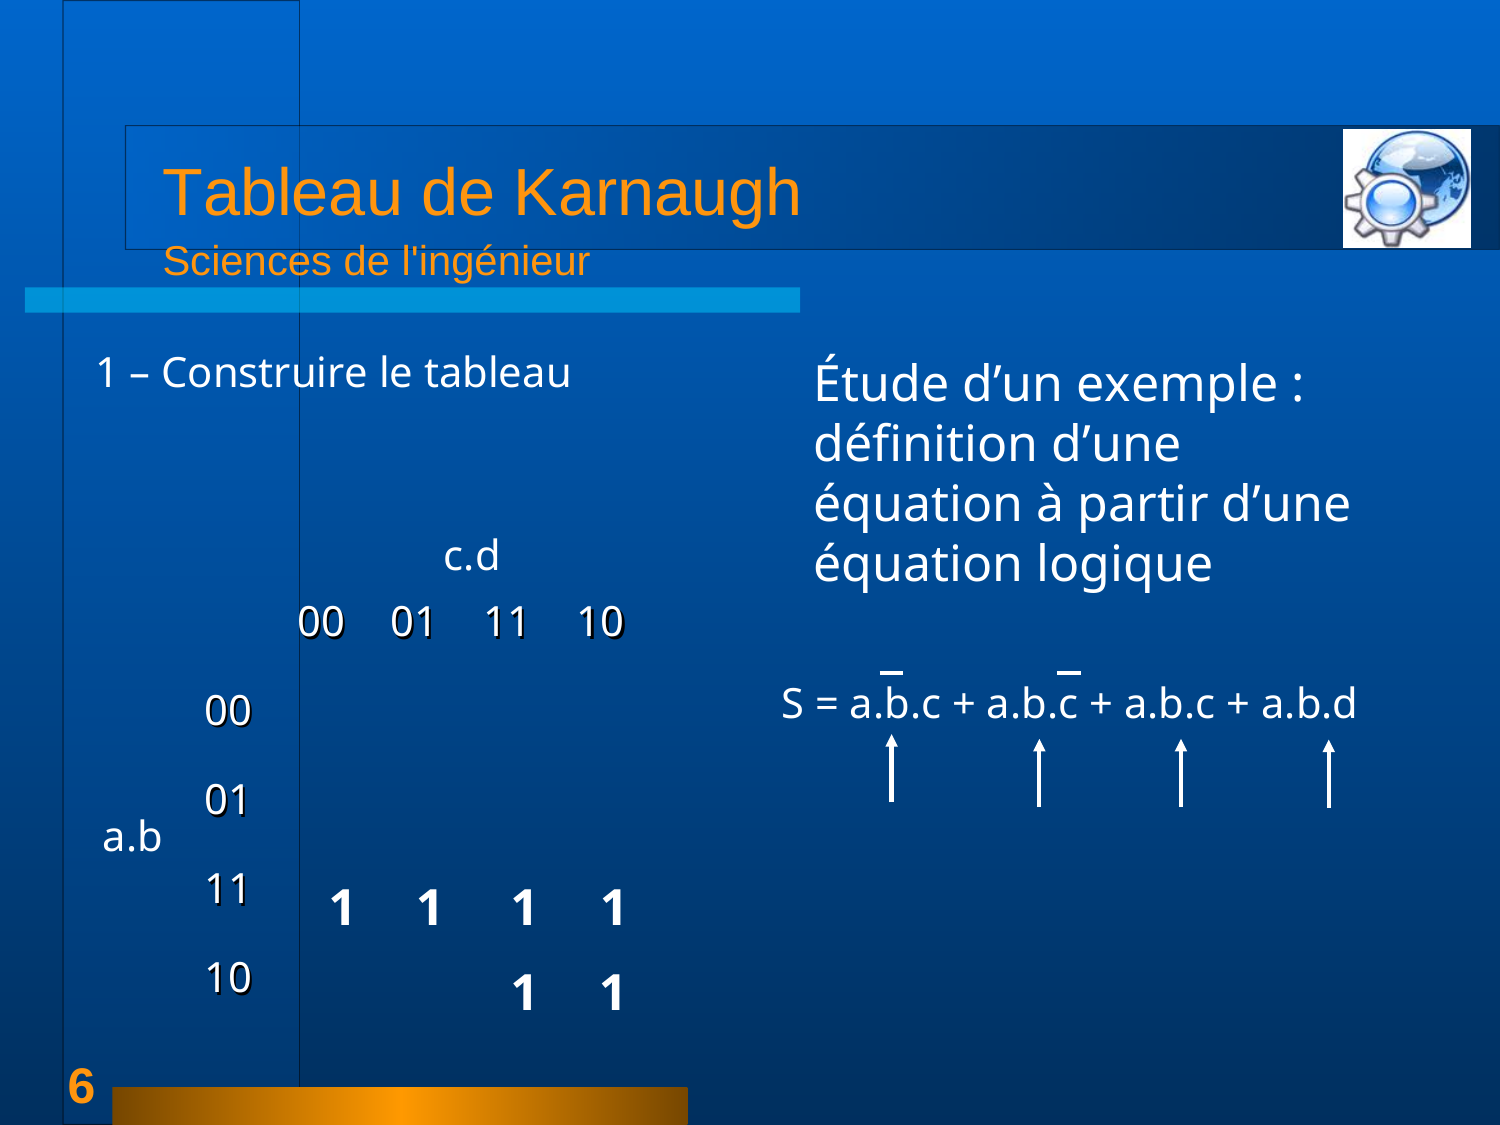

1 – Construire le tableau
Étude d’un exemple :
définition d’une équation à partir d’une équation logique
c.d
| | 00 | 01 | 11 | 10 |
| --- | --- | --- | --- | --- |
| 00 | | | | |
| 01 | | | | |
| 11 | | | | |
| 10 | | | | |
S = a.b.c + a.b.c + a.b.c + a.b.d
a.b
1
1
1
1
1
1